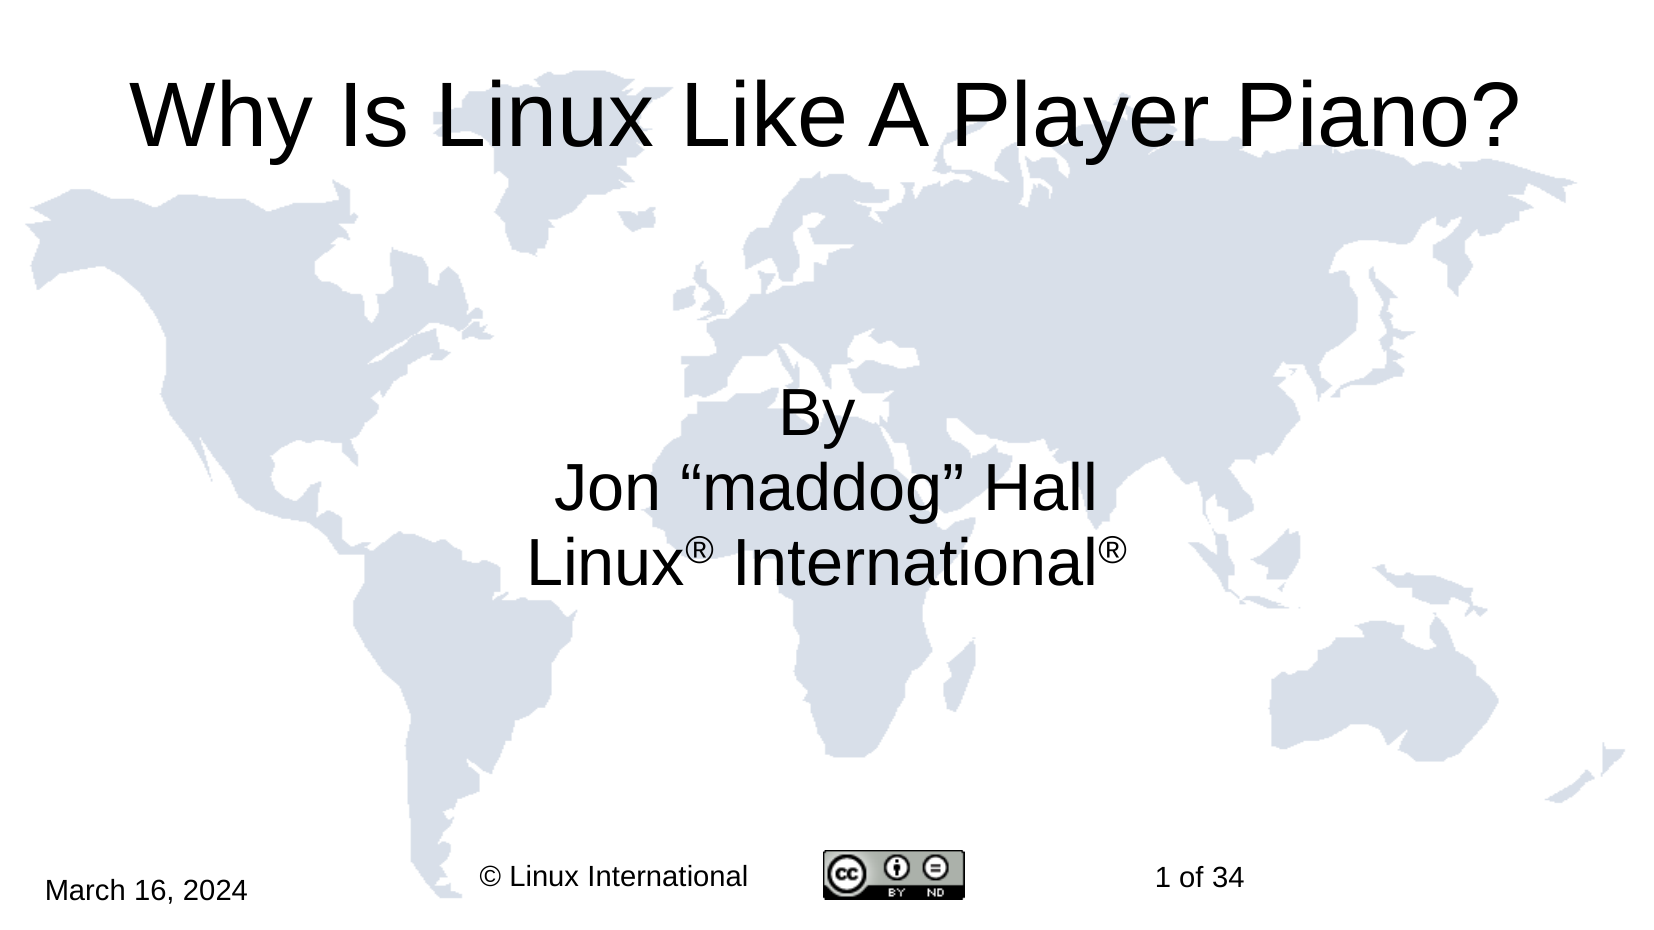

# Why Is Linux Like A Player Piano?
By
Jon “maddog” Hall
Linux® International®